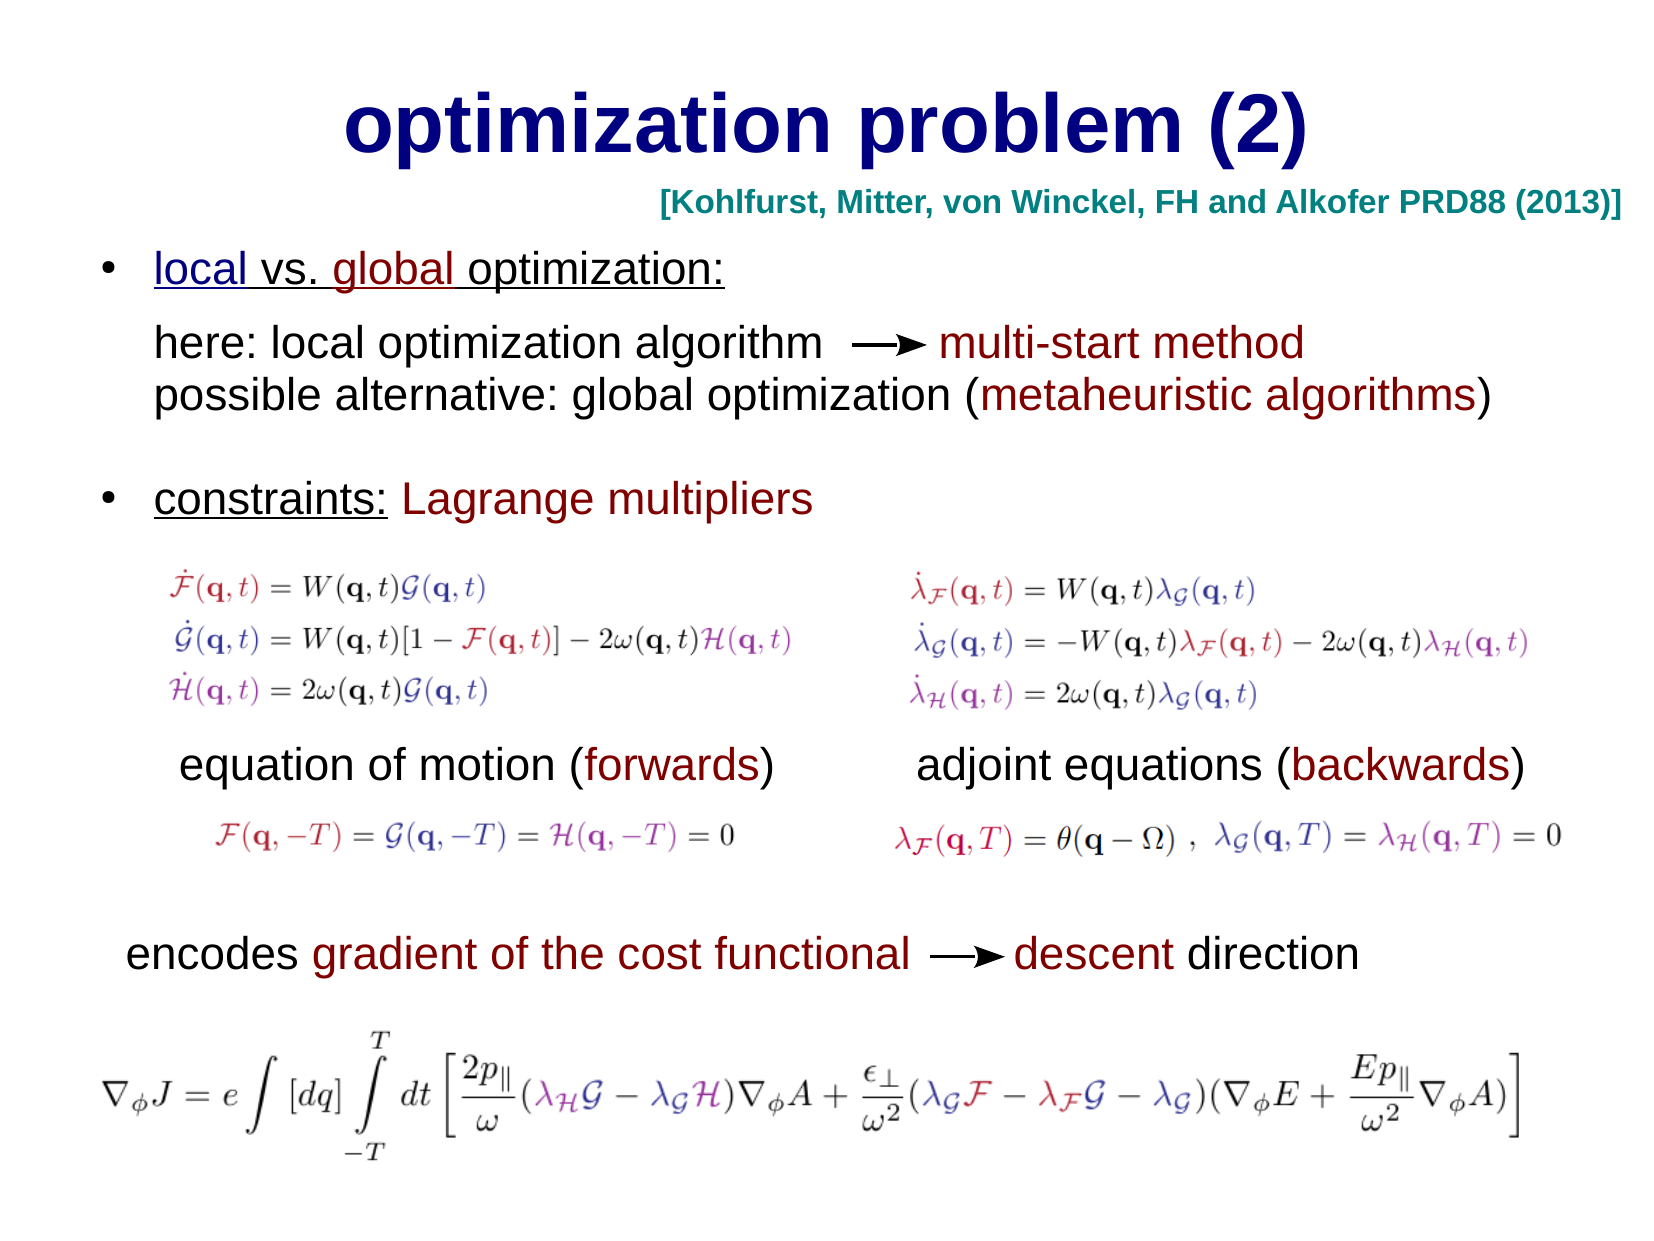

# optimization problem (2)
[Kohlfurst, Mitter, von Winckel, FH and Alkofer PRD88 (2013)]
local vs. global optimization:
here: local optimization algorithm multi-start method
possible alternative: global optimization (metaheuristic algorithms)
constraints: Lagrange multipliers
 equation of motion (forwards)		 adjoint equations (backwards)
encodes gradient of the cost functional descent direction